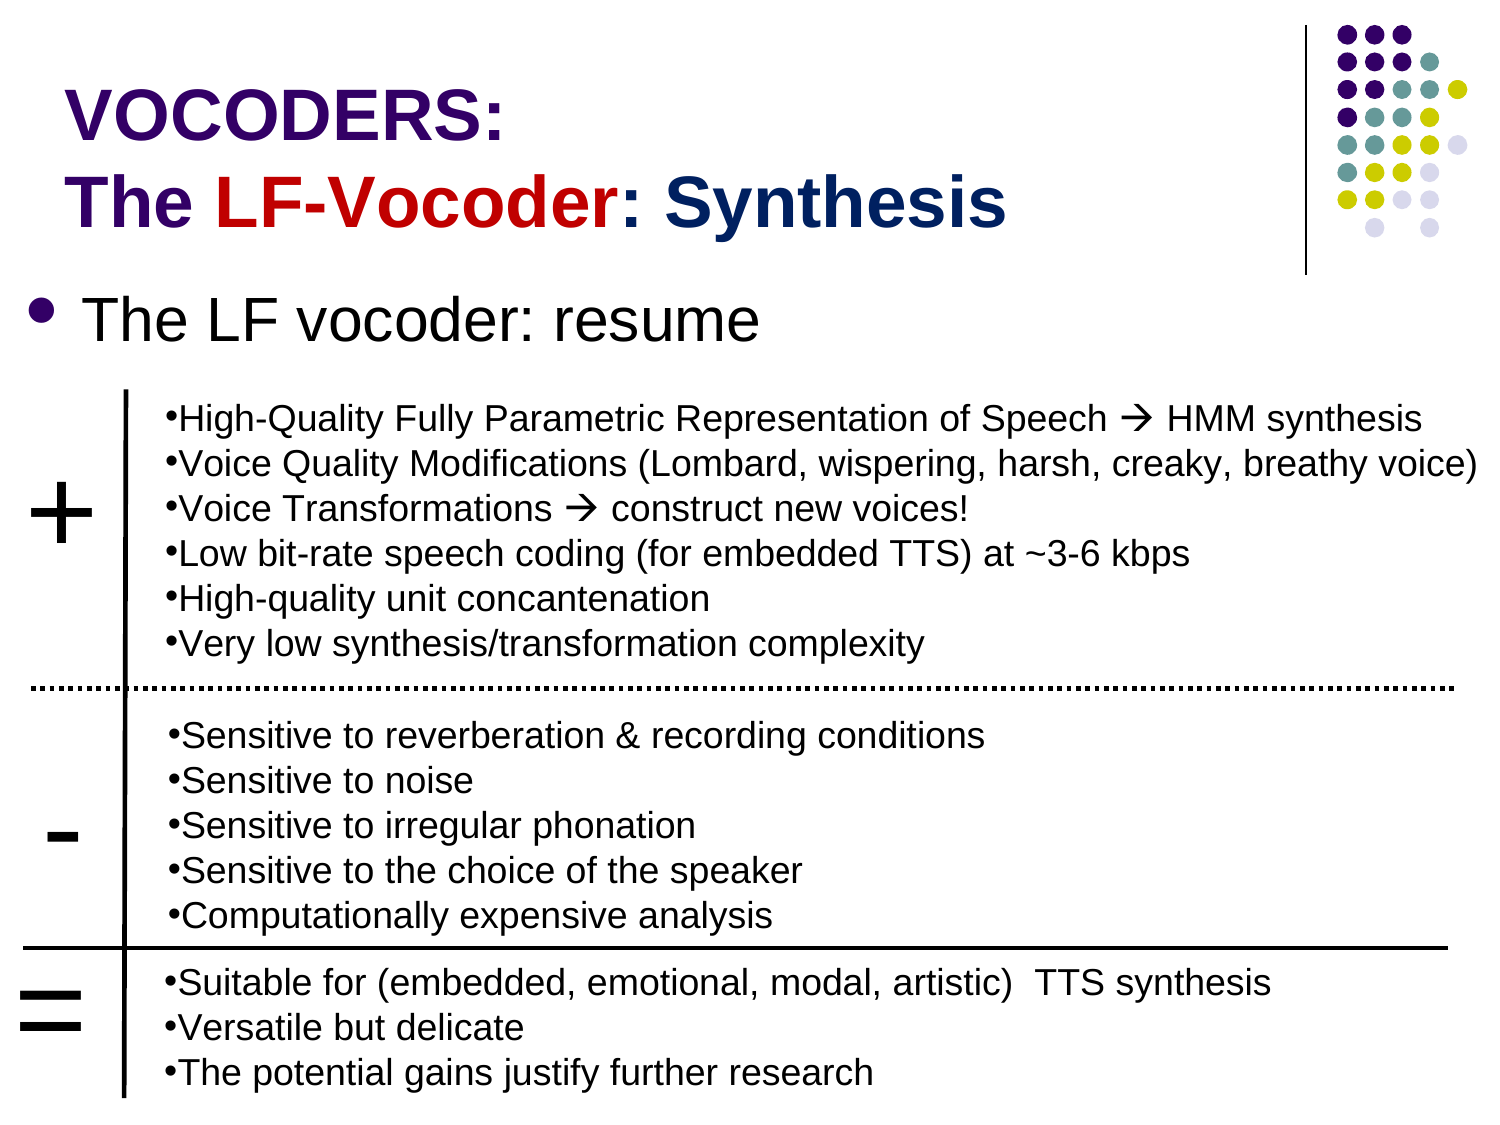

VOCODERS:
The LF-Vocoder: Synthesis
The LF vocoder: resume
High-Quality Fully Parametric Representation of Speech  HMM synthesis
Voice Quality Modifications (Lombard, wispering, harsh, creaky, breathy voice)
Voice Transformations  construct new voices!
Low bit-rate speech coding (for embedded TTS) at ~3-6 kbps
High-quality unit concantenation
Very low synthesis/transformation complexity
+
Sensitive to reverberation & recording conditions
Sensitive to noise
Sensitive to irregular phonation
Sensitive to the choice of the speaker
Computationally expensive analysis
-
=
Suitable for (embedded, emotional, modal, artistic) TTS synthesis
Versatile but delicate
The potential gains justify further research